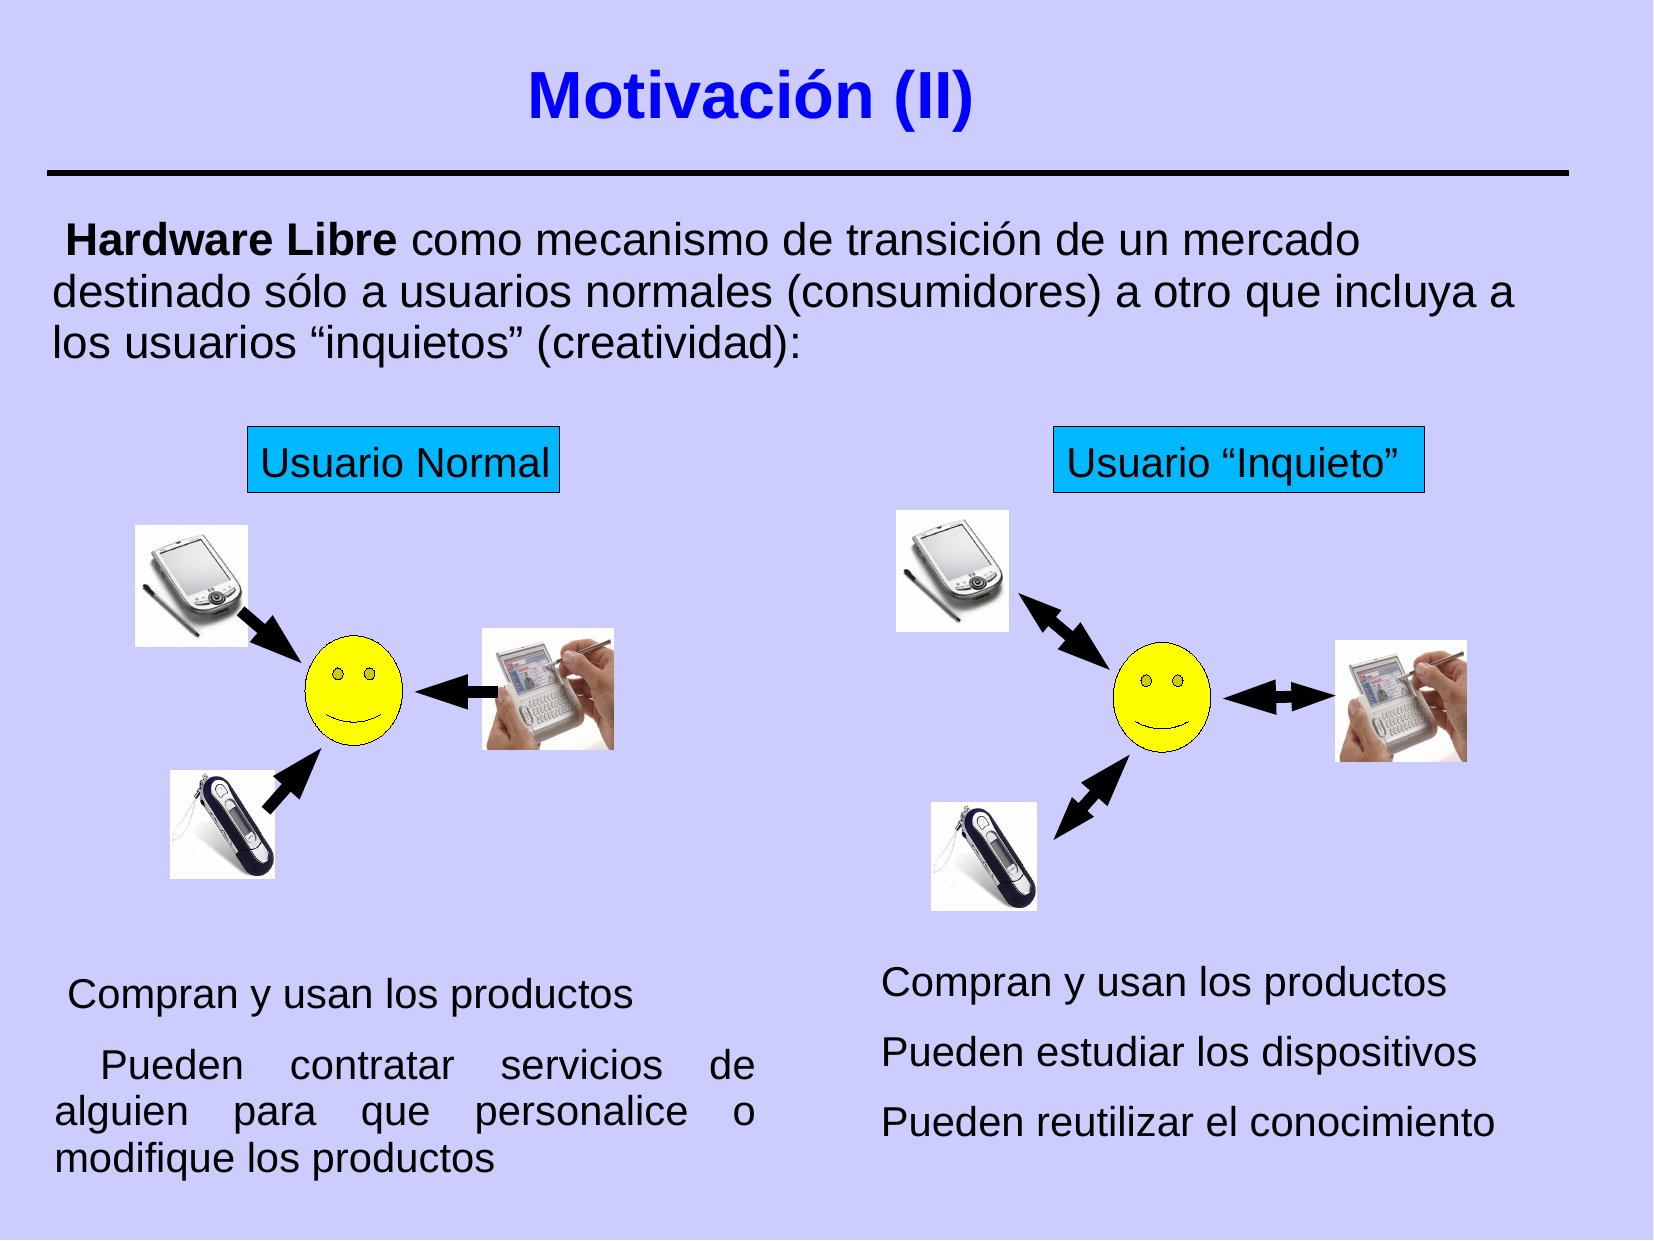

# Motivación (II)
 Hardware Libre como mecanismo de transición de un mercado destinado sólo a usuarios normales (consumidores) a otro que incluya a los usuarios “inquietos” (creatividad):
 Usuario Normal
 Usuario “Inquieto”
 Compran y usan los productos
 Pueden estudiar los dispositivos
 Pueden reutilizar el conocimiento
 Compran y usan los productos
 Pueden contratar servicios de alguien para que personalice o modifique los productos